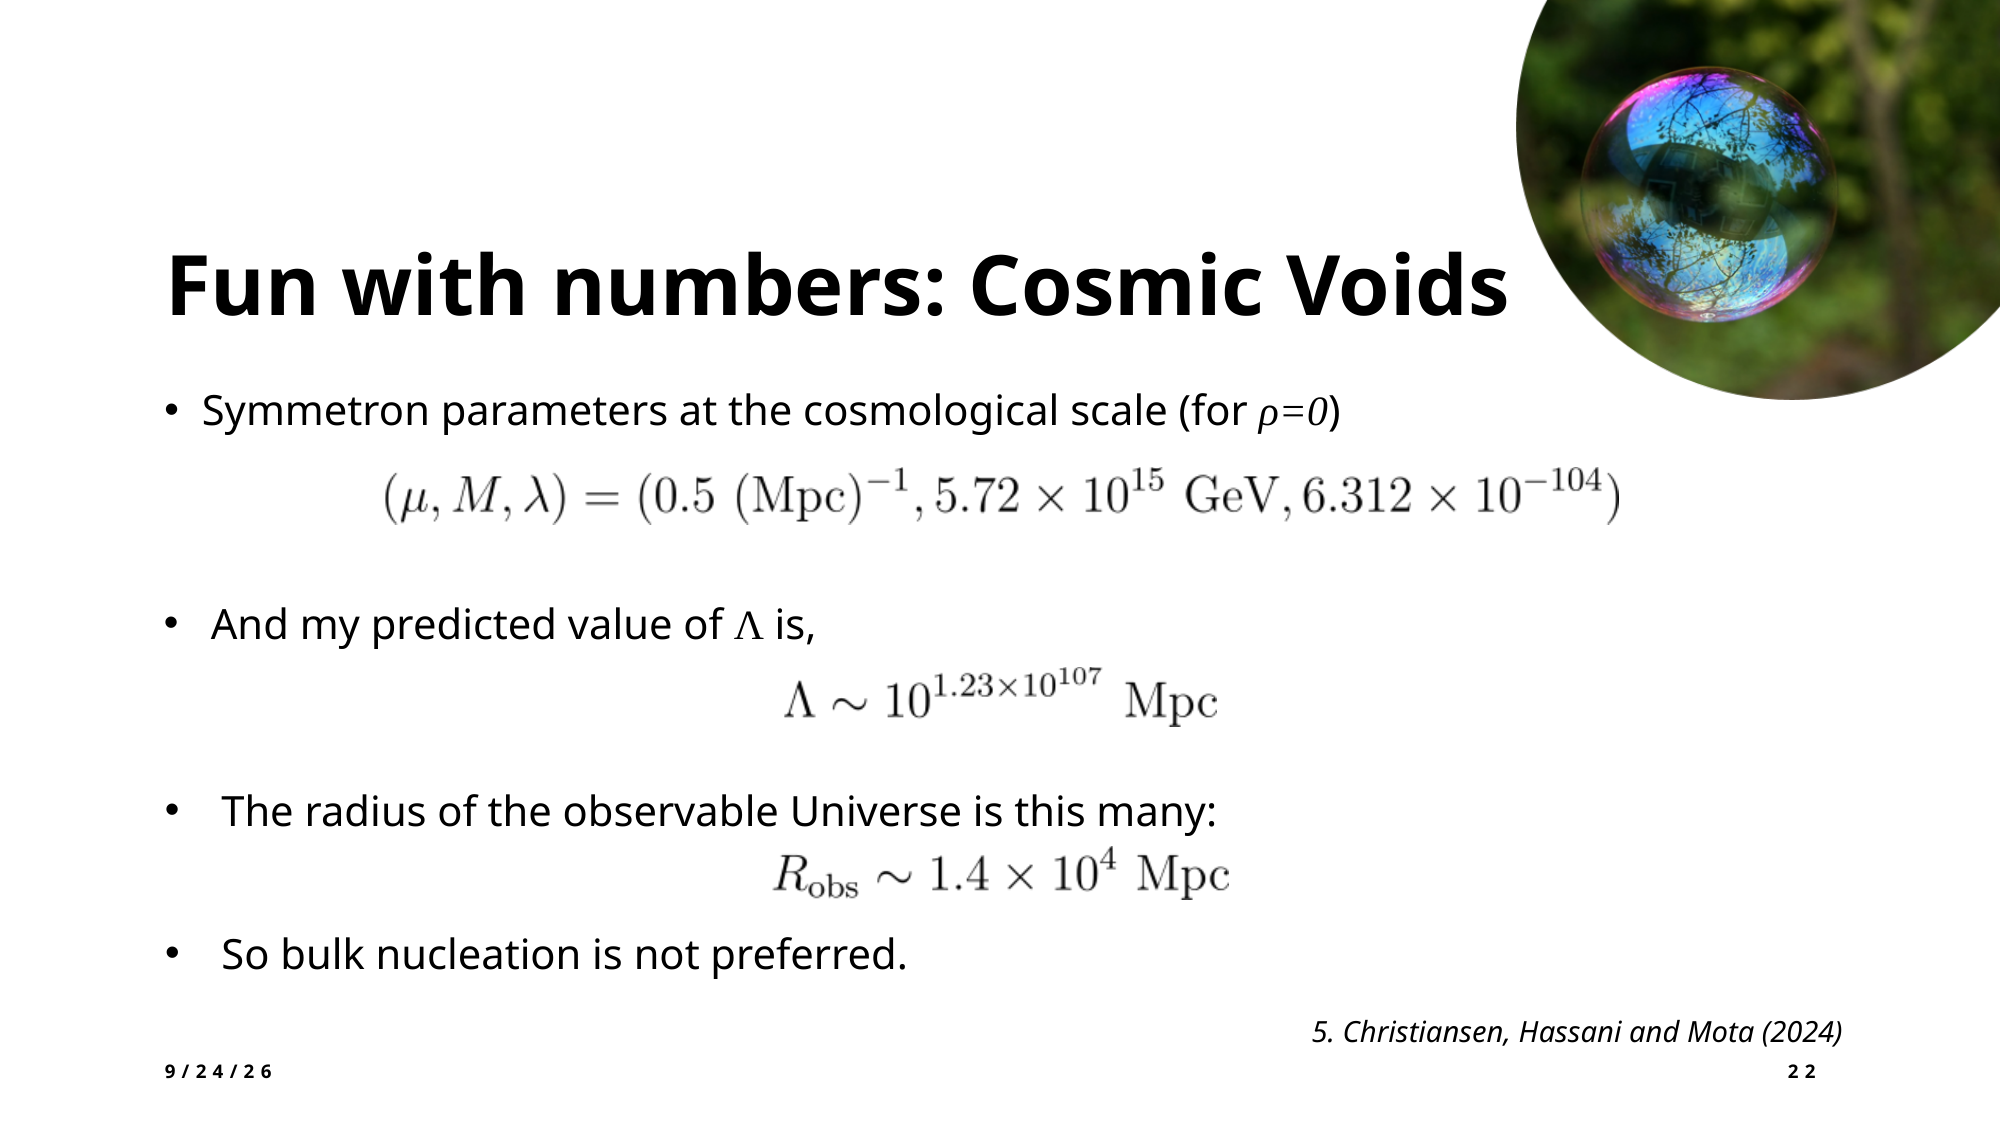

# Fun with numbers: Cosmic Voids
Symmetron parameters at the cosmological scale (for ρ=0)
And my predicted value of Λ is,
The radius of the observable Universe is this many:
So bulk nucleation is not preferred.
5. Christiansen, Hassani and Mota (2024)